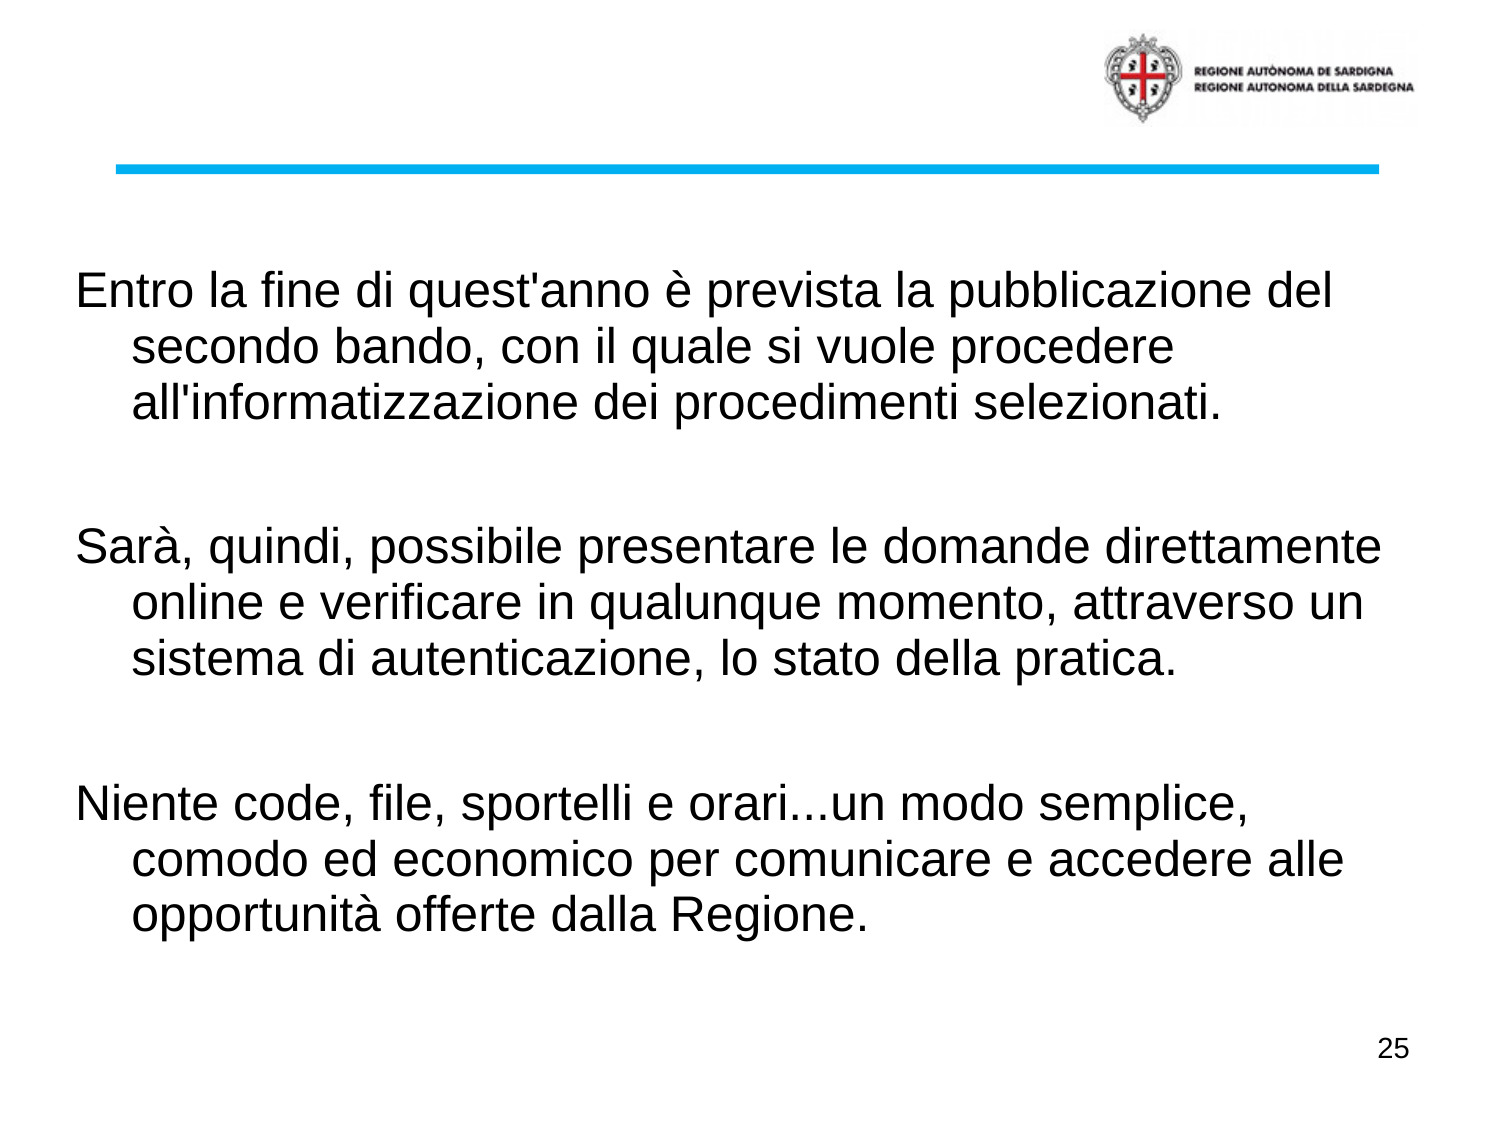

# Entro la fine di quest'anno è prevista la pubblicazione del secondo bando, con il quale si vuole procedere all'informatizzazione dei procedimenti selezionati.
Sarà, quindi, possibile presentare le domande direttamente online e verificare in qualunque momento, attraverso un sistema di autenticazione, lo stato della pratica.
Niente code, file, sportelli e orari...un modo semplice, comodo ed economico per comunicare e accedere alle opportunità offerte dalla Regione.
25